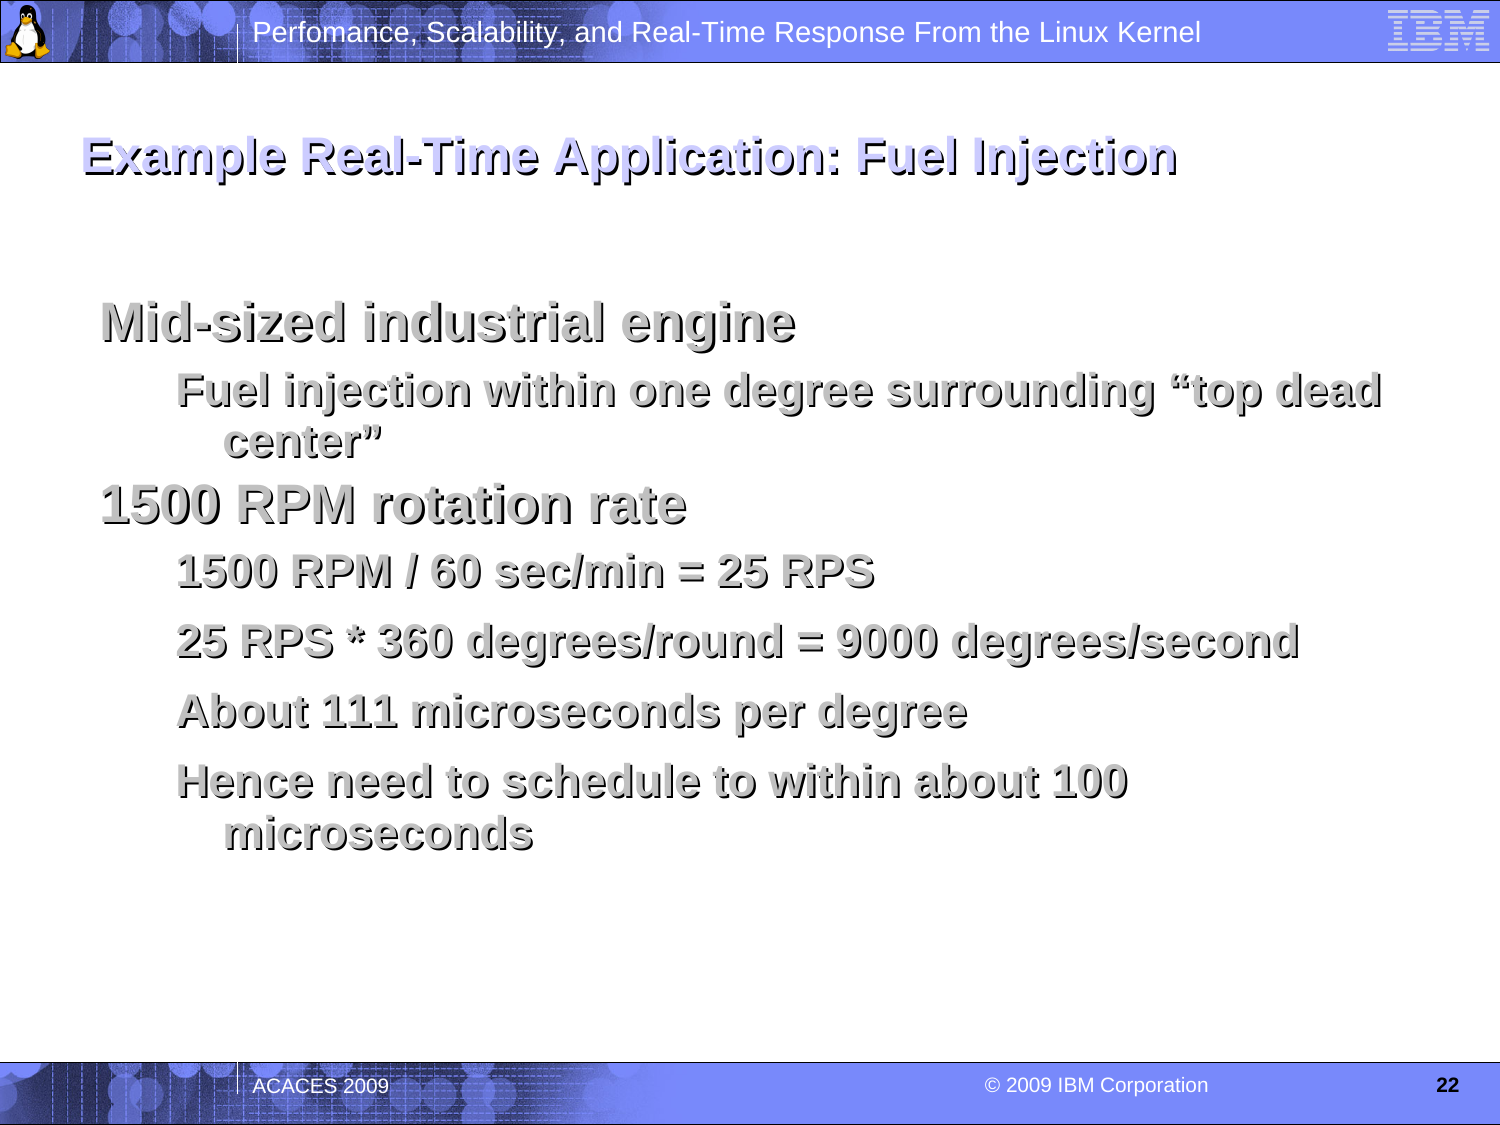

# Example Real-Time Application: Fuel Injection
Mid-sized industrial engine
Fuel injection within one degree surrounding “top dead center”
1500 RPM rotation rate
1500 RPM / 60 sec/min = 25 RPS
25 RPS * 360 degrees/round = 9000 degrees/second
About 111 microseconds per degree
Hence need to schedule to within about 100 microseconds
22